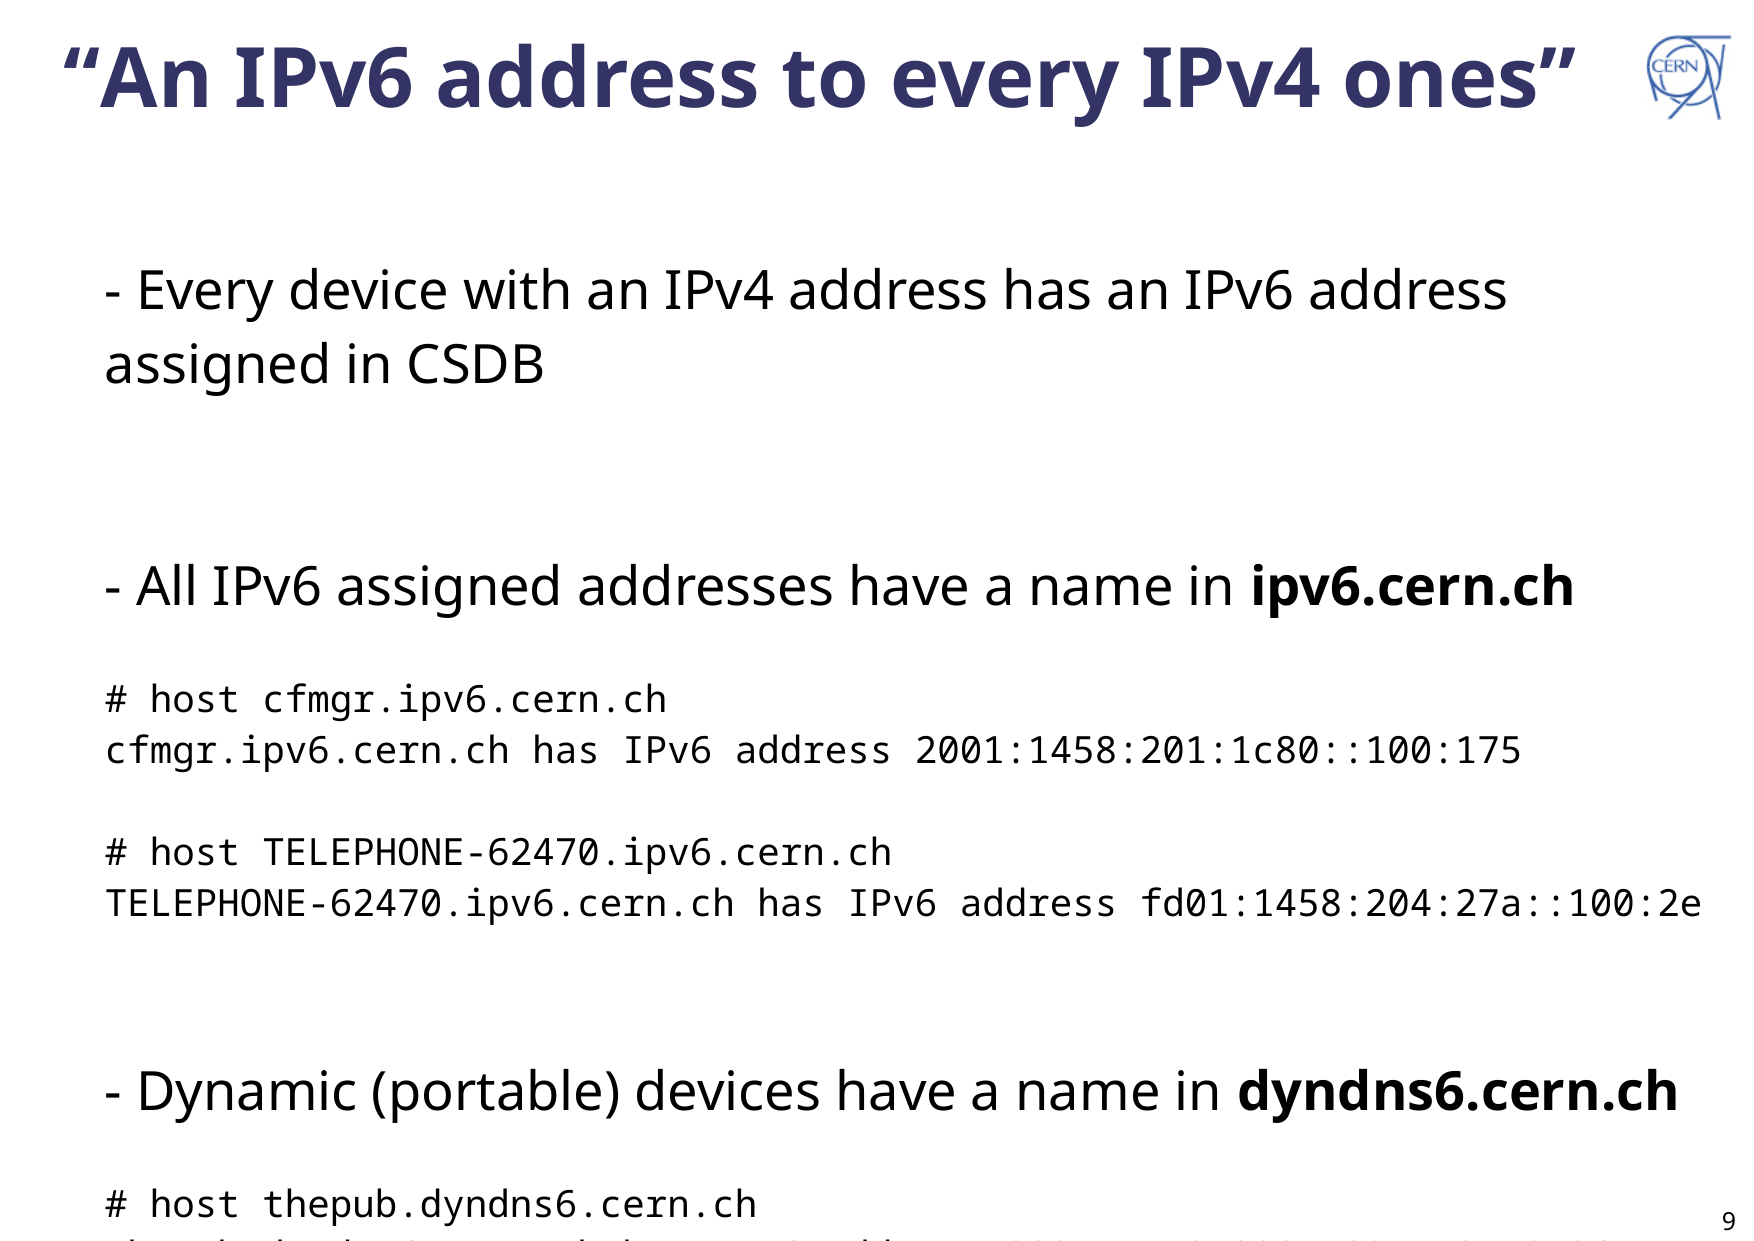

# “An IPv6 address to every IPv4 ones”
- Every device with an IPv4 address has an IPv6 address assigned in CSDB
- All IPv6 assigned addresses have a name in ipv6.cern.ch
# host cfmgr.ipv6.cern.ch
cfmgr.ipv6.cern.ch has IPv6 address 2001:1458:201:1c80::100:175
# host TELEPHONE-62470.ipv6.cern.ch
TELEPHONE-62470.ipv6.cern.ch has IPv6 address fd01:1458:204:27a::100:2e
- Dynamic (portable) devices have a name in dyndns6.cern.ch
# host thepub.dyndns6.cern.ch
thepub.dyndns6.cern.ch has IPv6 address 2001:1458:202:180::101:8a26
(known issue: only MS Windows devices for the time being)
9